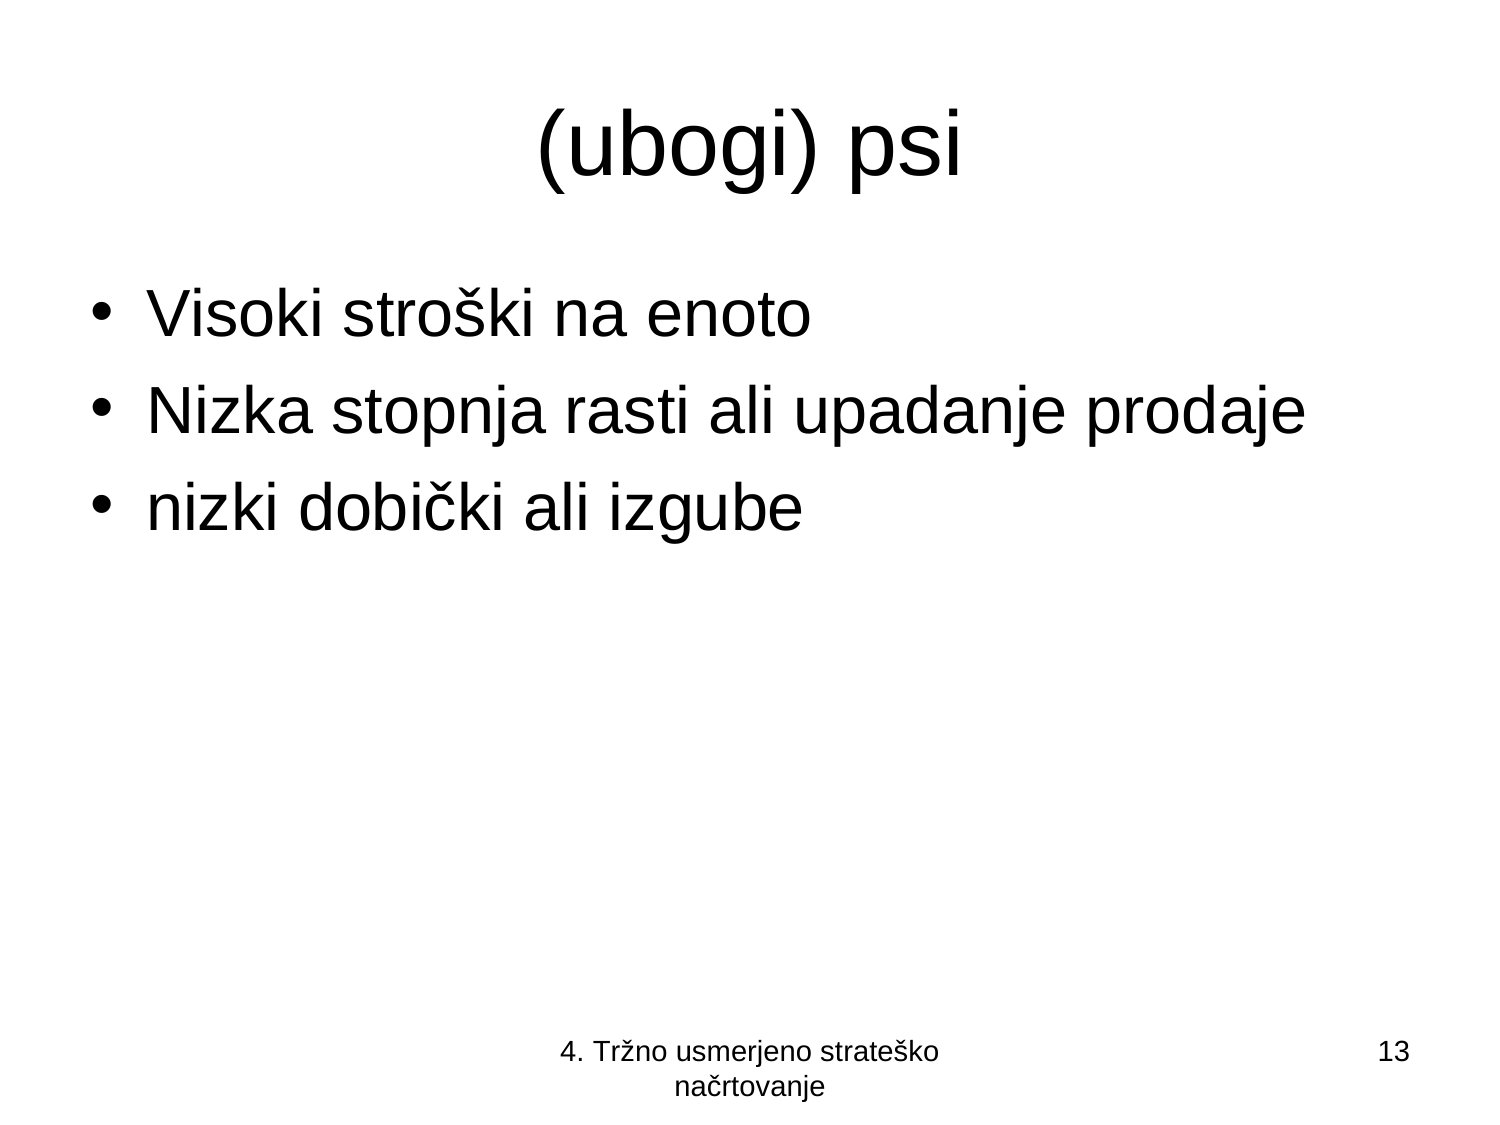

# (ubogi) psi
Visoki stroški na enoto
Nizka stopnja rasti ali upadanje prodaje
nizki dobički ali izgube
4. Tržno usmerjeno strateško načrtovanje